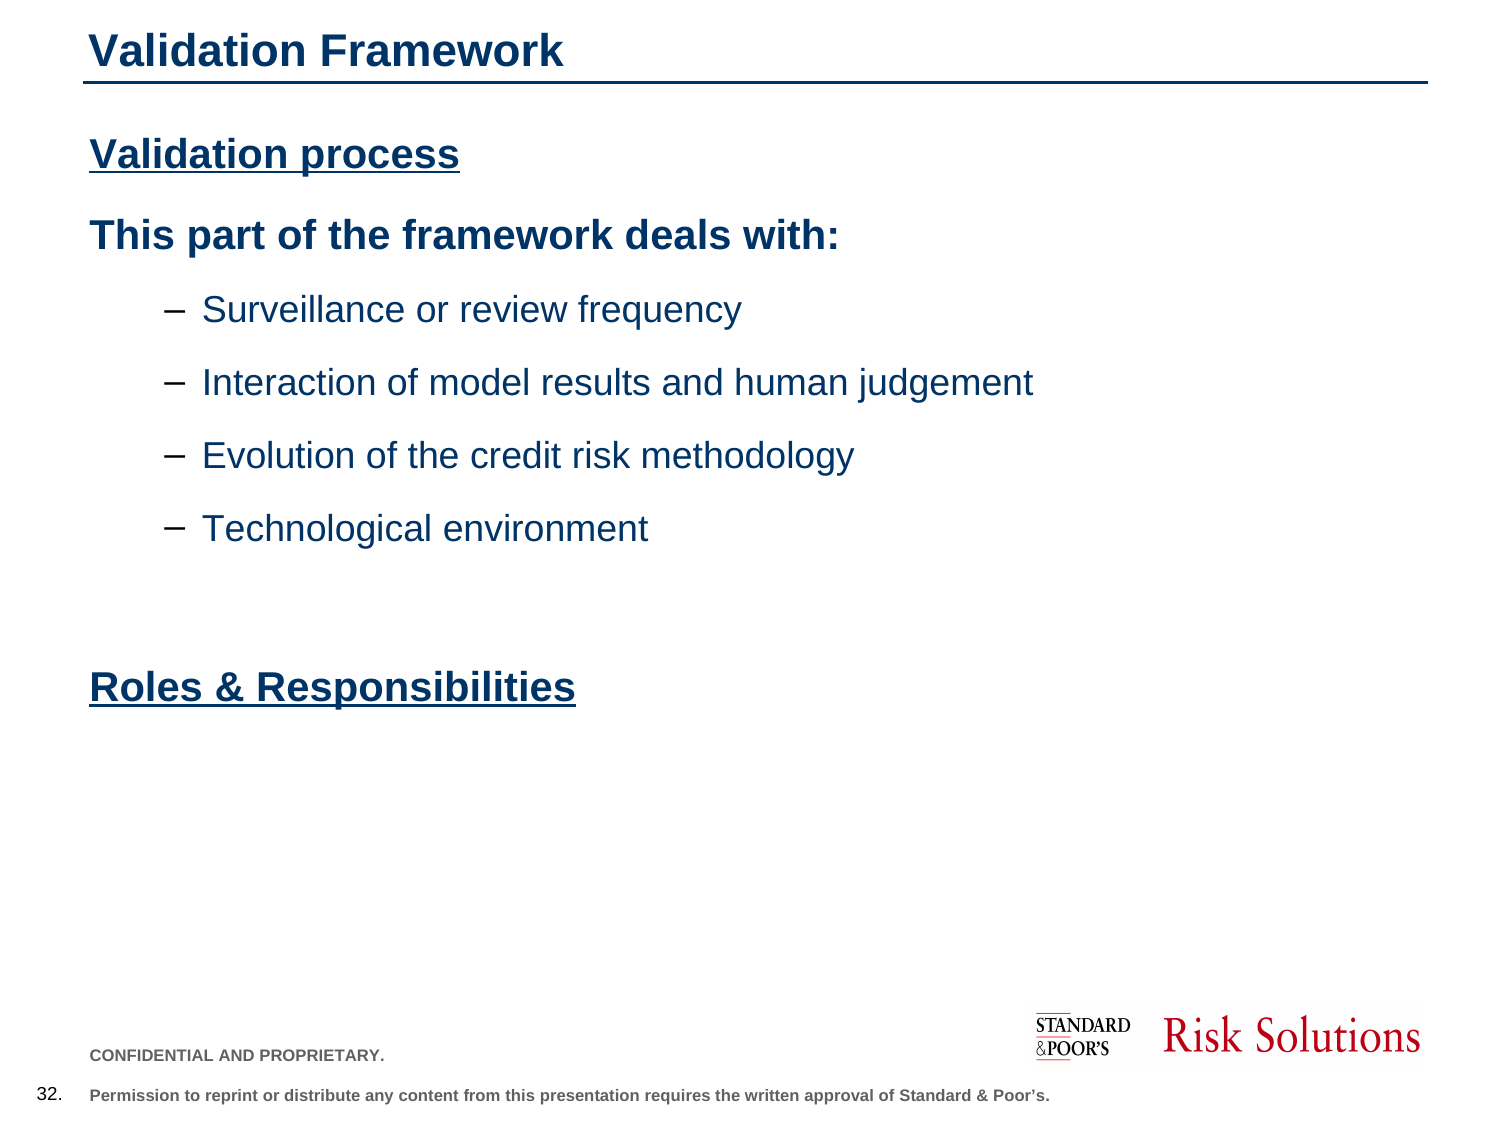

# Validation Framework
Validation process
This part of the framework deals with:
Surveillance or review frequency
Interaction of model results and human judgement
Evolution of the credit risk methodology
Technological environment
Roles & Responsibilities